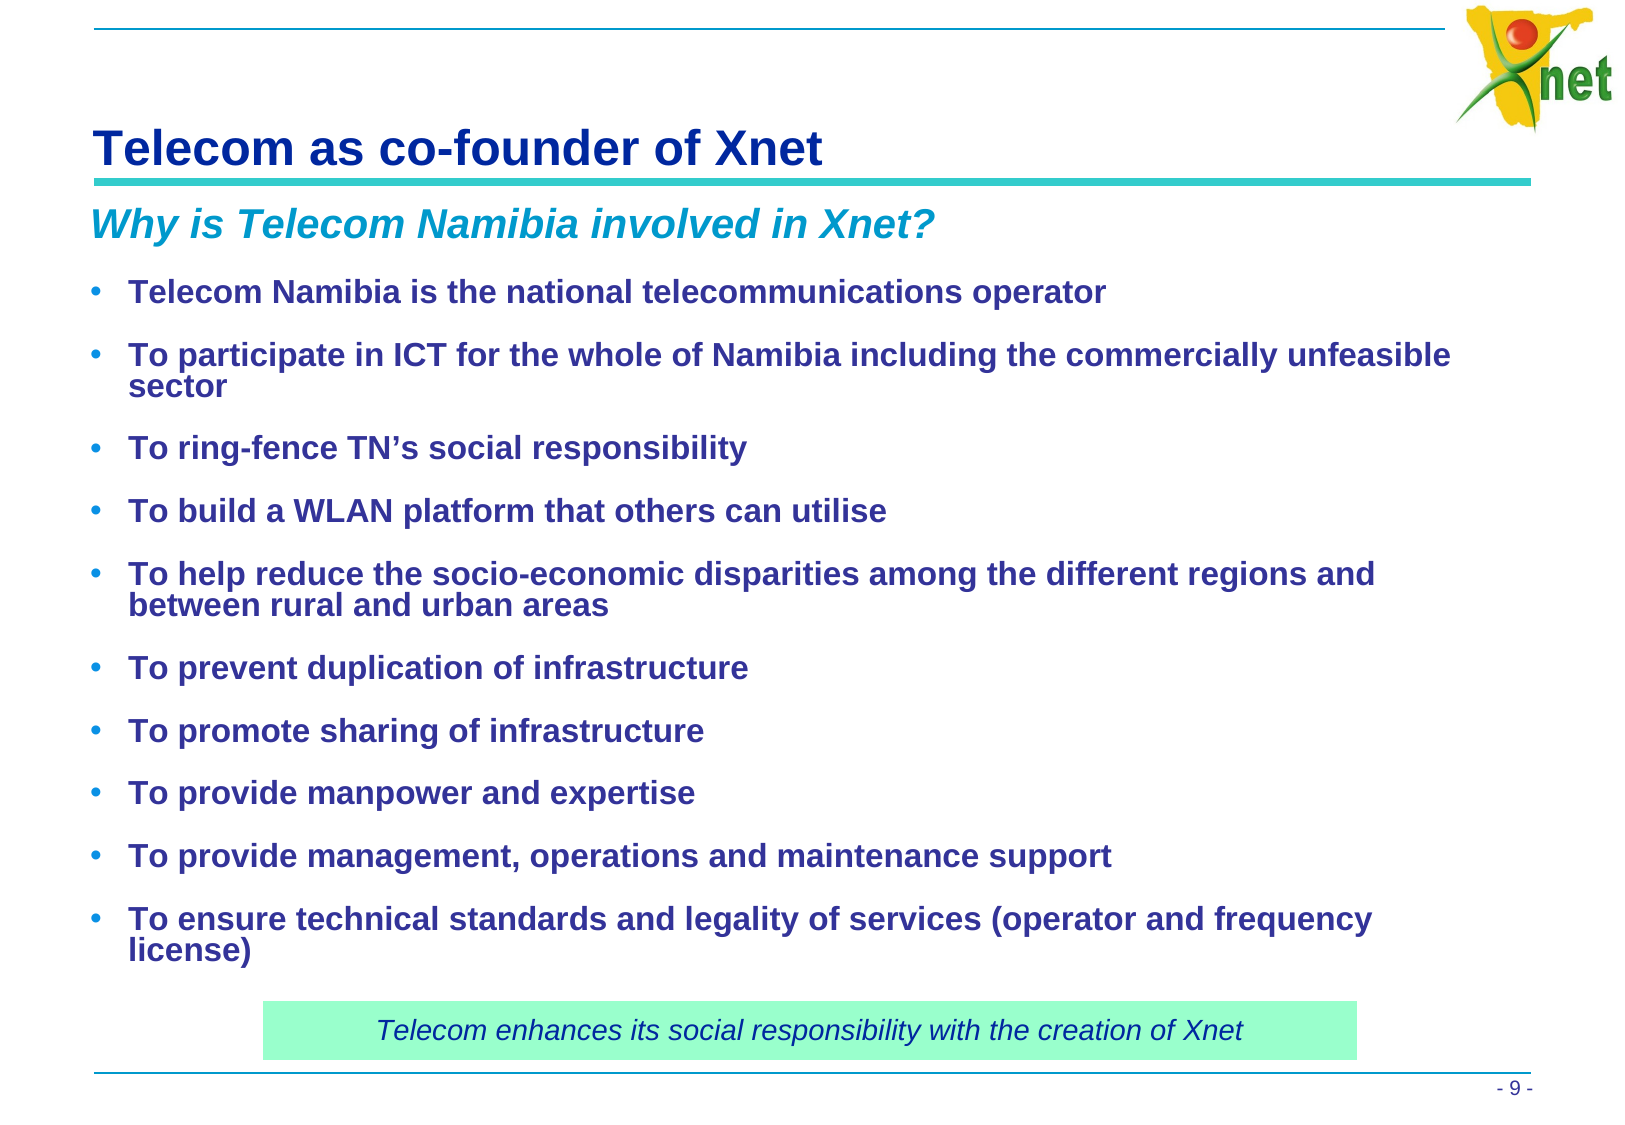

# Telecom as co-founder of Xnet
Why is Telecom Namibia involved in Xnet?
Telecom Namibia is the national telecommunications operator
To participate in ICT for the whole of Namibia including the commercially unfeasible sector
To ring-fence TN’s social responsibility
To build a WLAN platform that others can utilise
To help reduce the socio-economic disparities among the different regions and between rural and urban areas
To prevent duplication of infrastructure
To promote sharing of infrastructure
To provide manpower and expertise
To provide management, operations and maintenance support
To ensure technical standards and legality of services (operator and frequency license)
Telecom enhances its social responsibility with the creation of Xnet